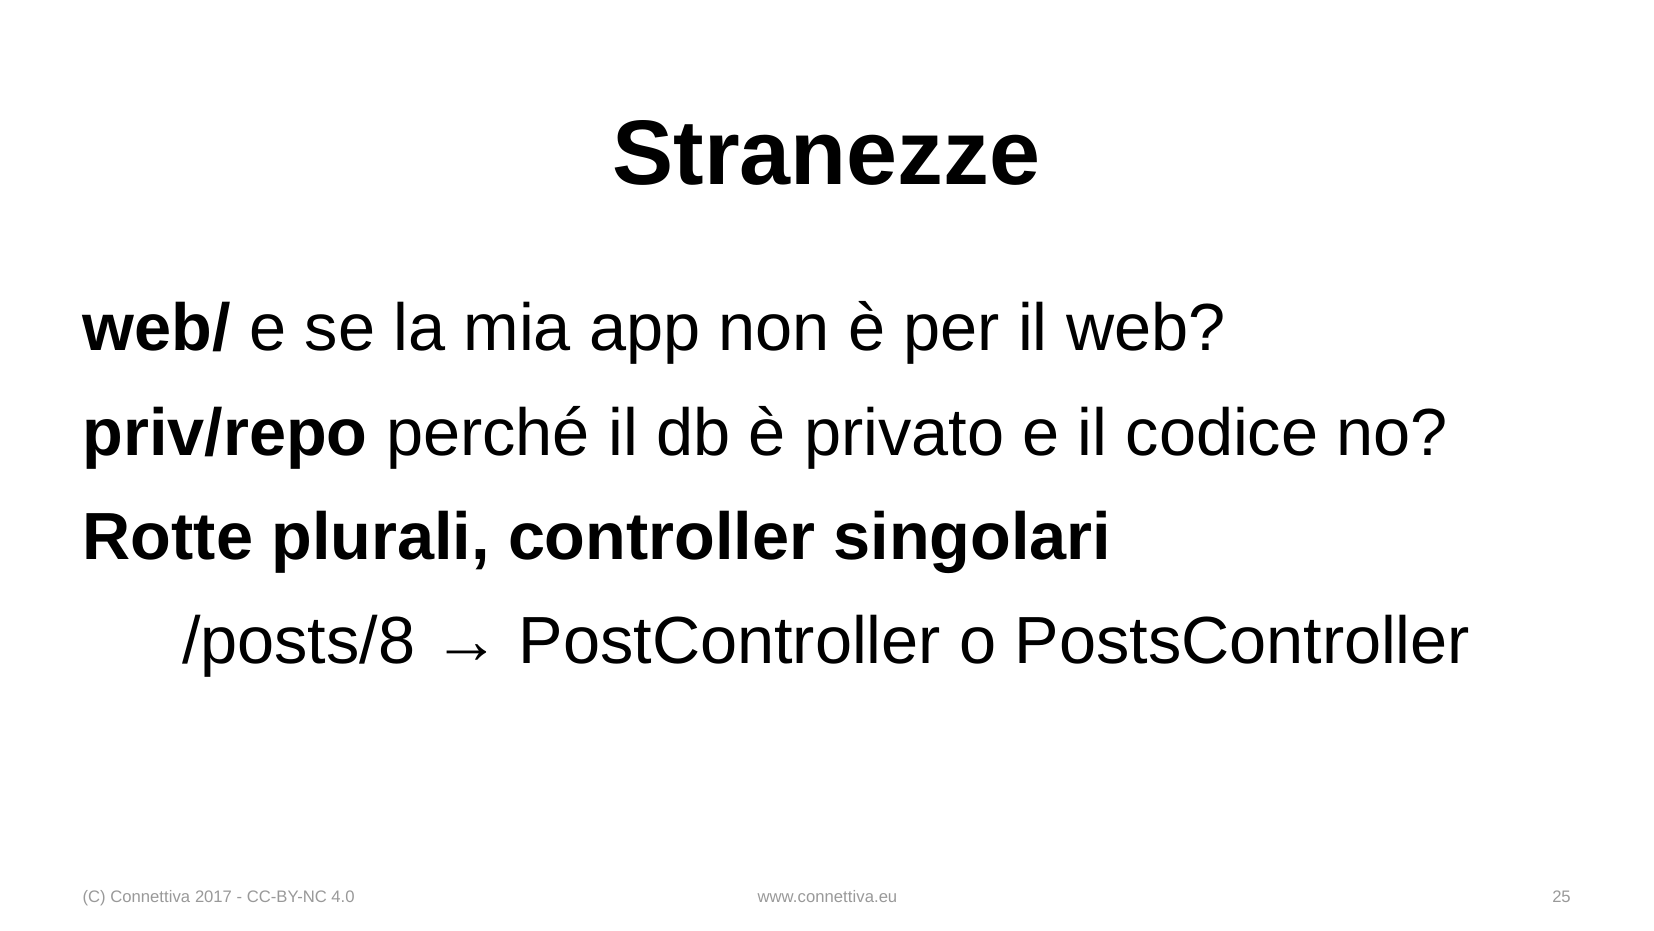

# Stranezze
web/ e se la mia app non è per il web?
priv/repo perché il db è privato e il codice no?
Rotte plurali, controller singolari
/posts/8 → PostController o PostsController
(C) Connettiva 2017 - CC-BY-NC 4.0
www.connettiva.eu
25